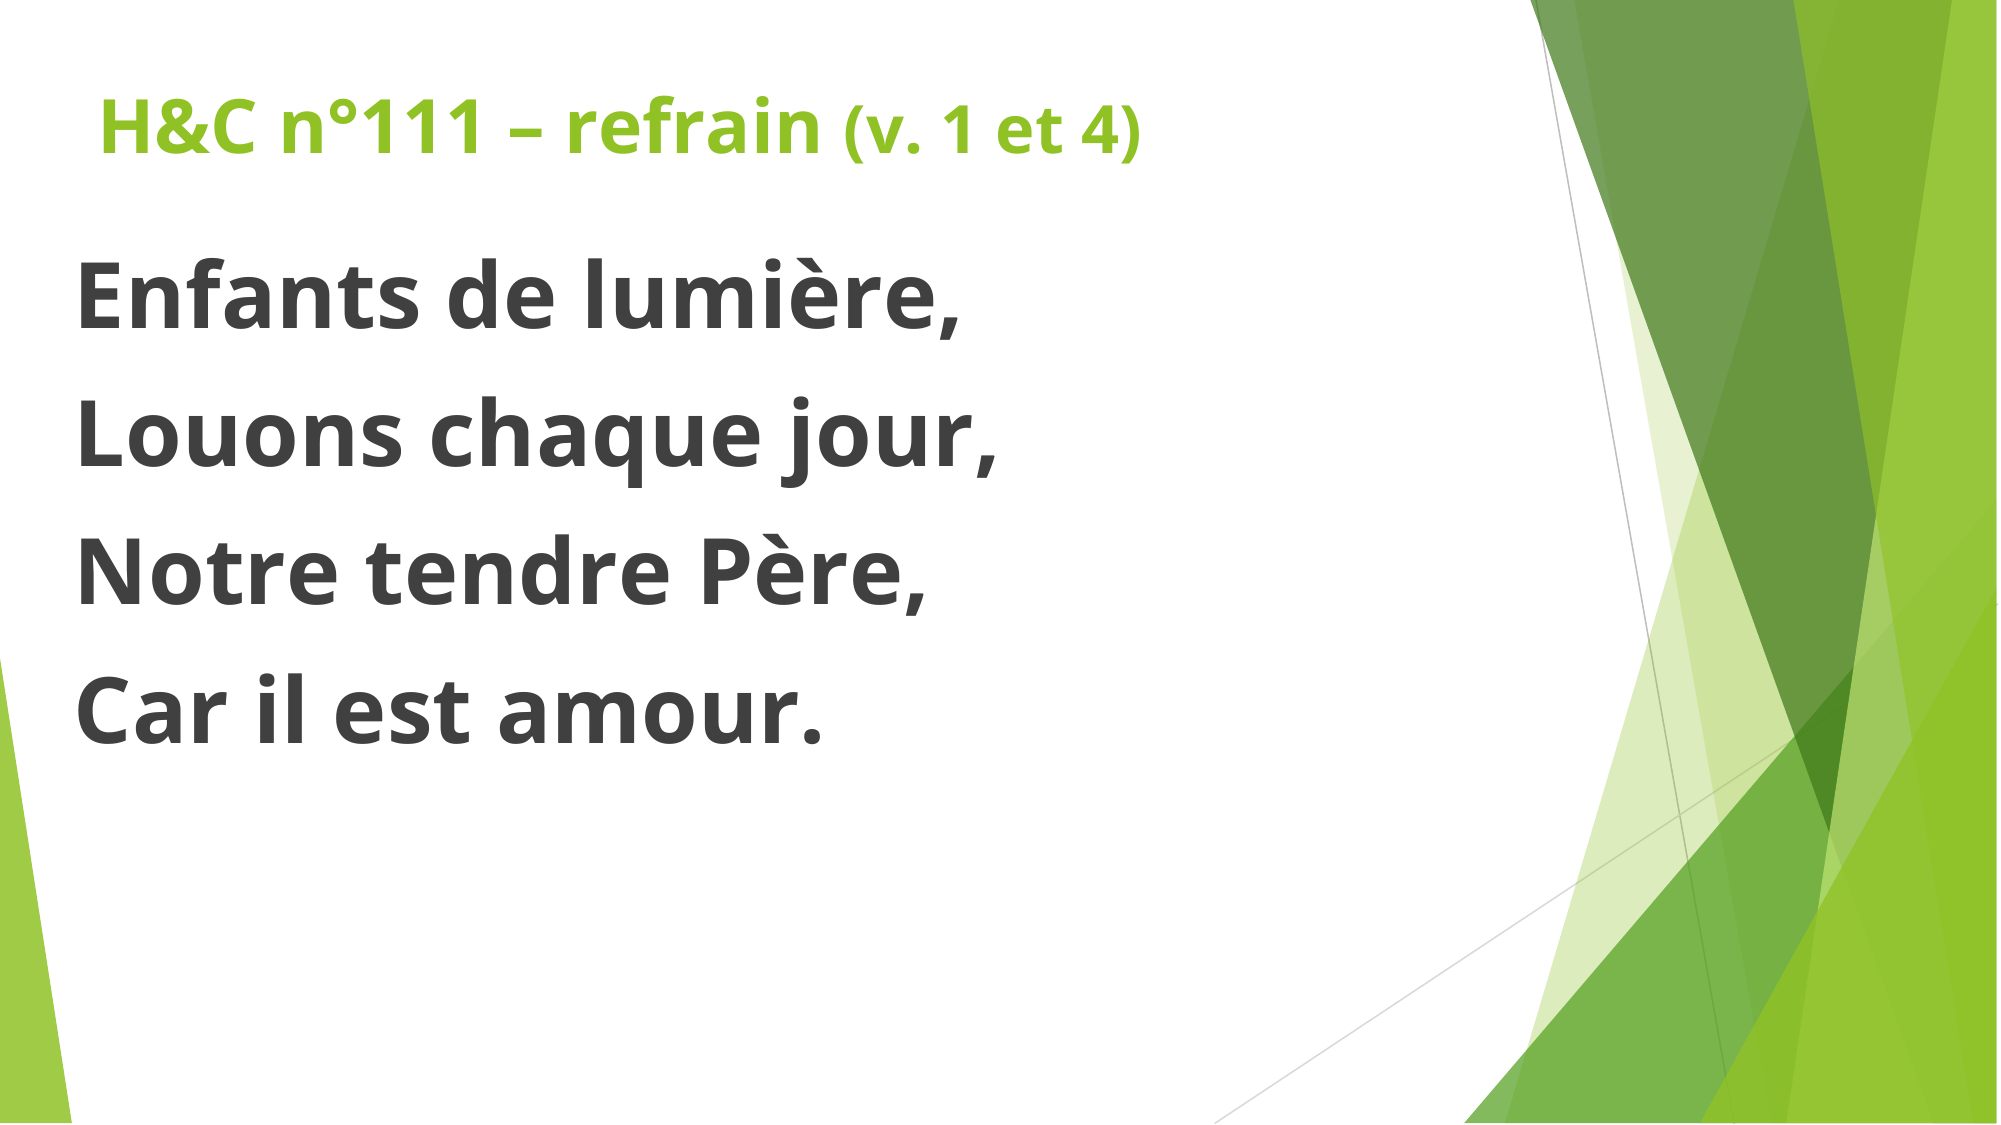

H&C n°111 – refrain (v. 1 et 4)
Enfants de lumière,
Louons chaque jour,
Notre tendre Père,
Car il est amour.